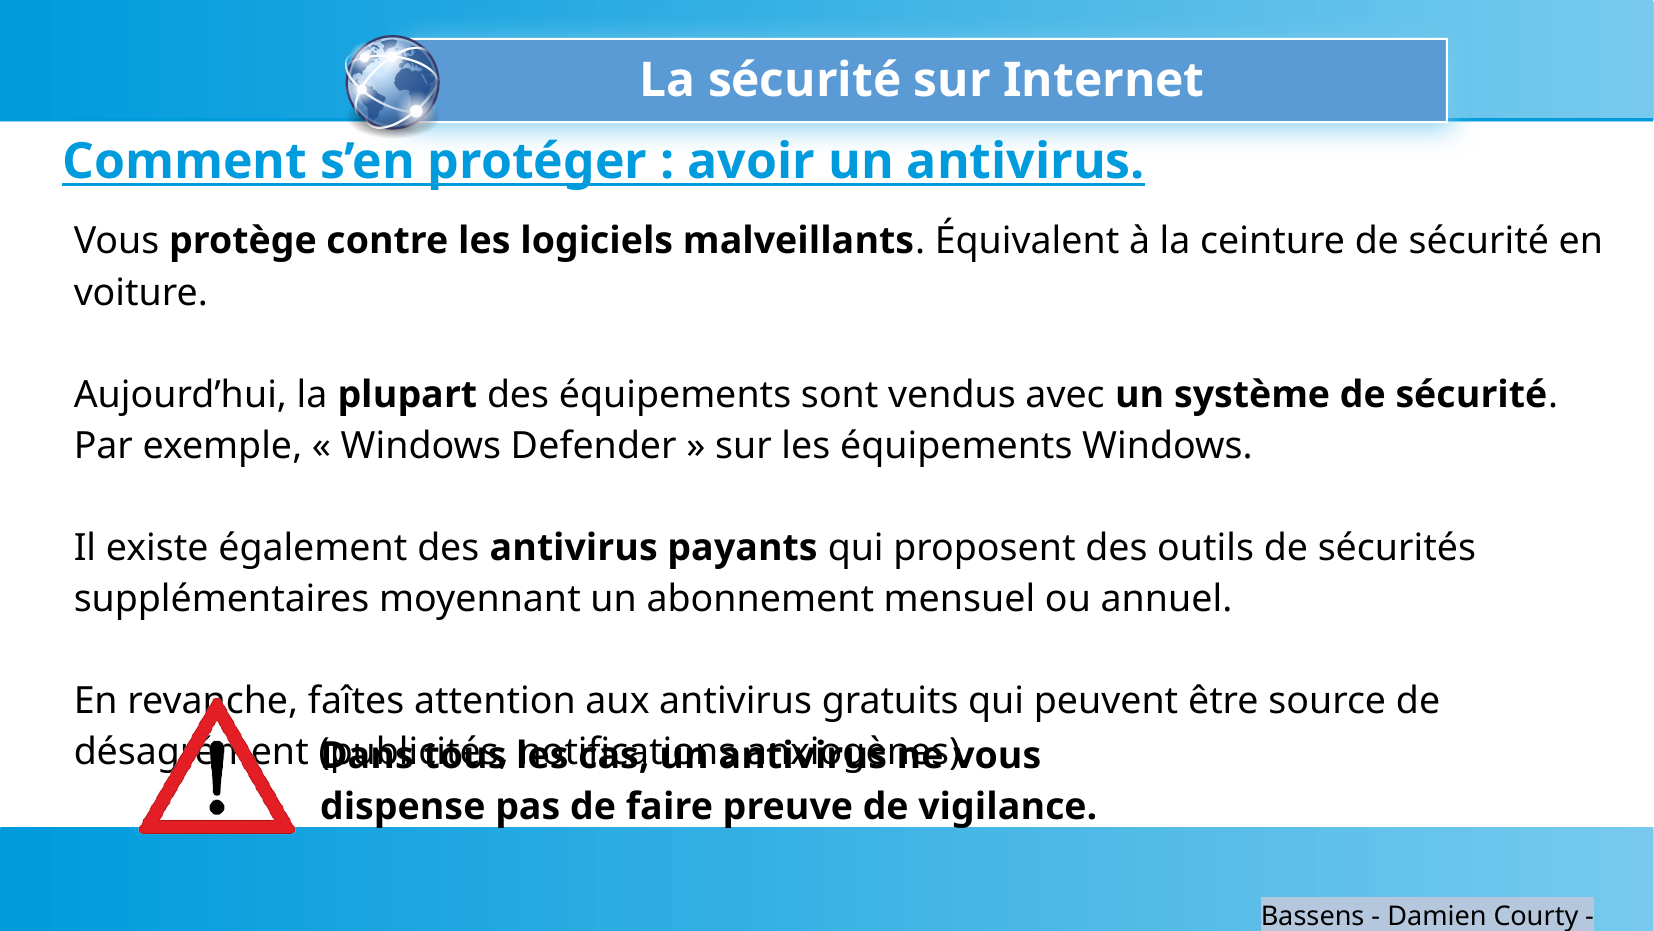

La sécurité sur Internet
Comment s’en protéger : avoir un antivirus.
Vous protège contre les logiciels malveillants. Équivalent à la ceinture de sécurité en voiture.
Aujourd’hui, la plupart des équipements sont vendus avec un système de sécurité. Par exemple, « Windows Defender » sur les équipements Windows.
Il existe également des antivirus payants qui proposent des outils de sécurités supplémentaires moyennant un abonnement mensuel ou annuel.
En revanche, faîtes attention aux antivirus gratuits qui peuvent être source de désagrément (publicités, notifications anxiogènes).
Dans tous les cas, un antivirus ne vous dispense pas de faire preuve de vigilance.
Bassens - Damien Courty - 2024